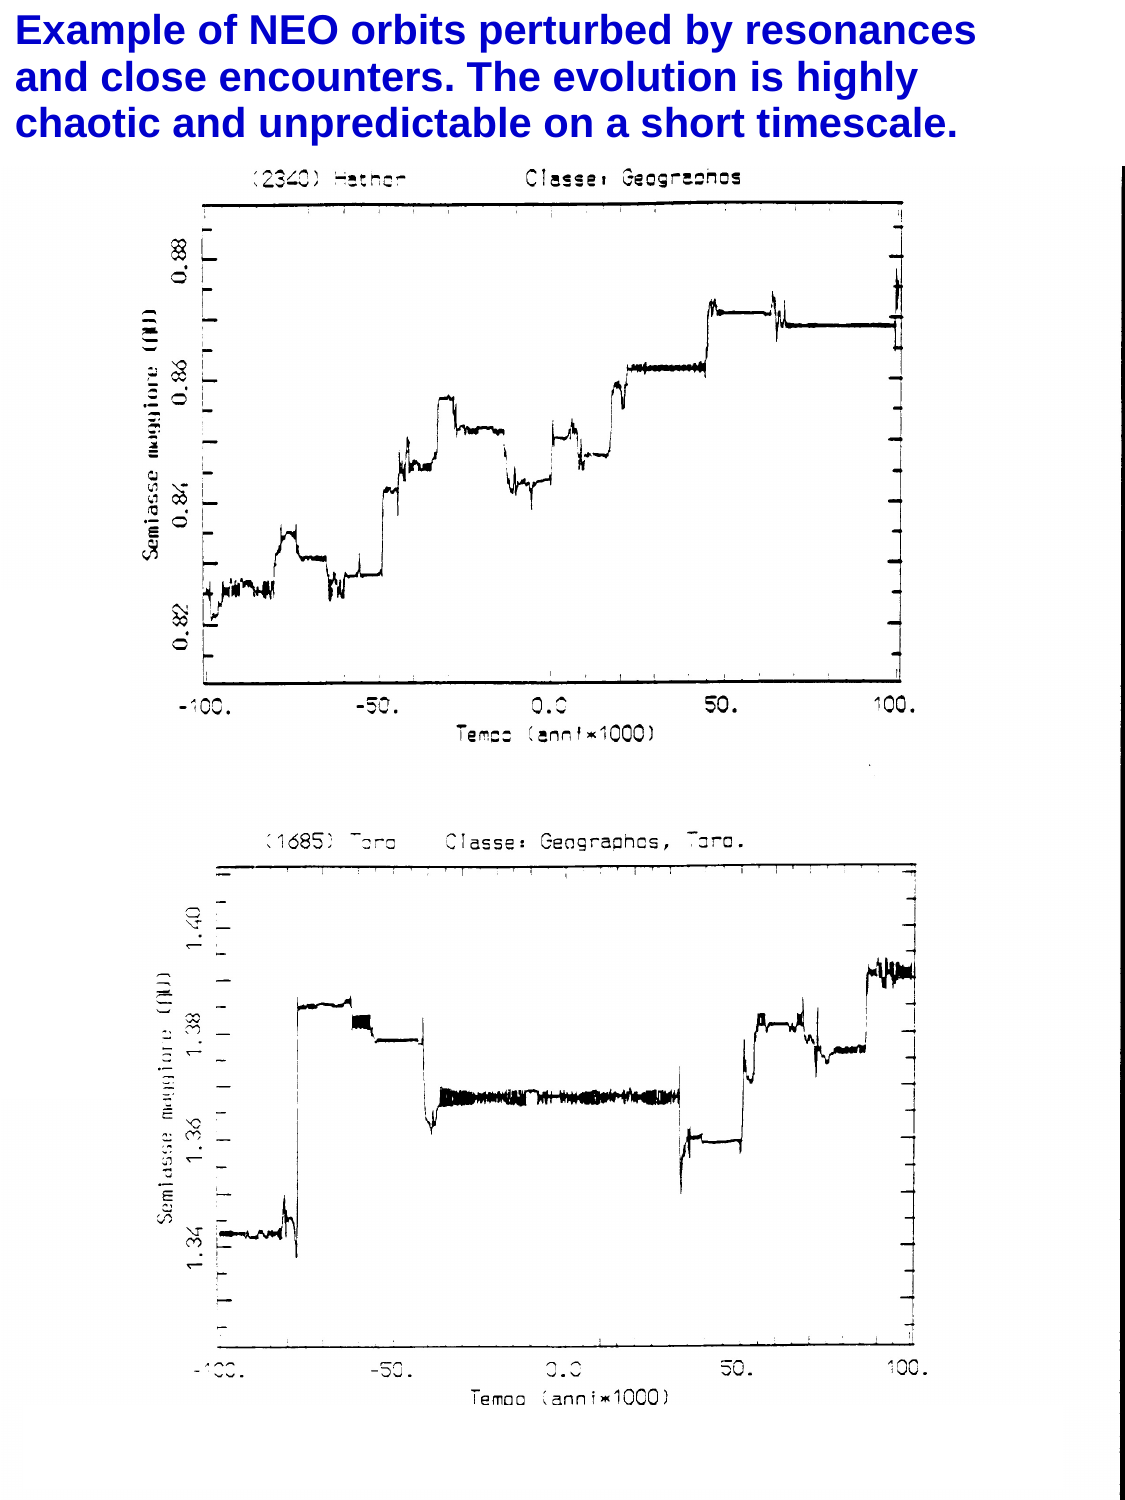

Example of NEO orbits perturbed by resonances and close encounters. The evolution is highly chaotic and unpredictable on a short timescale.